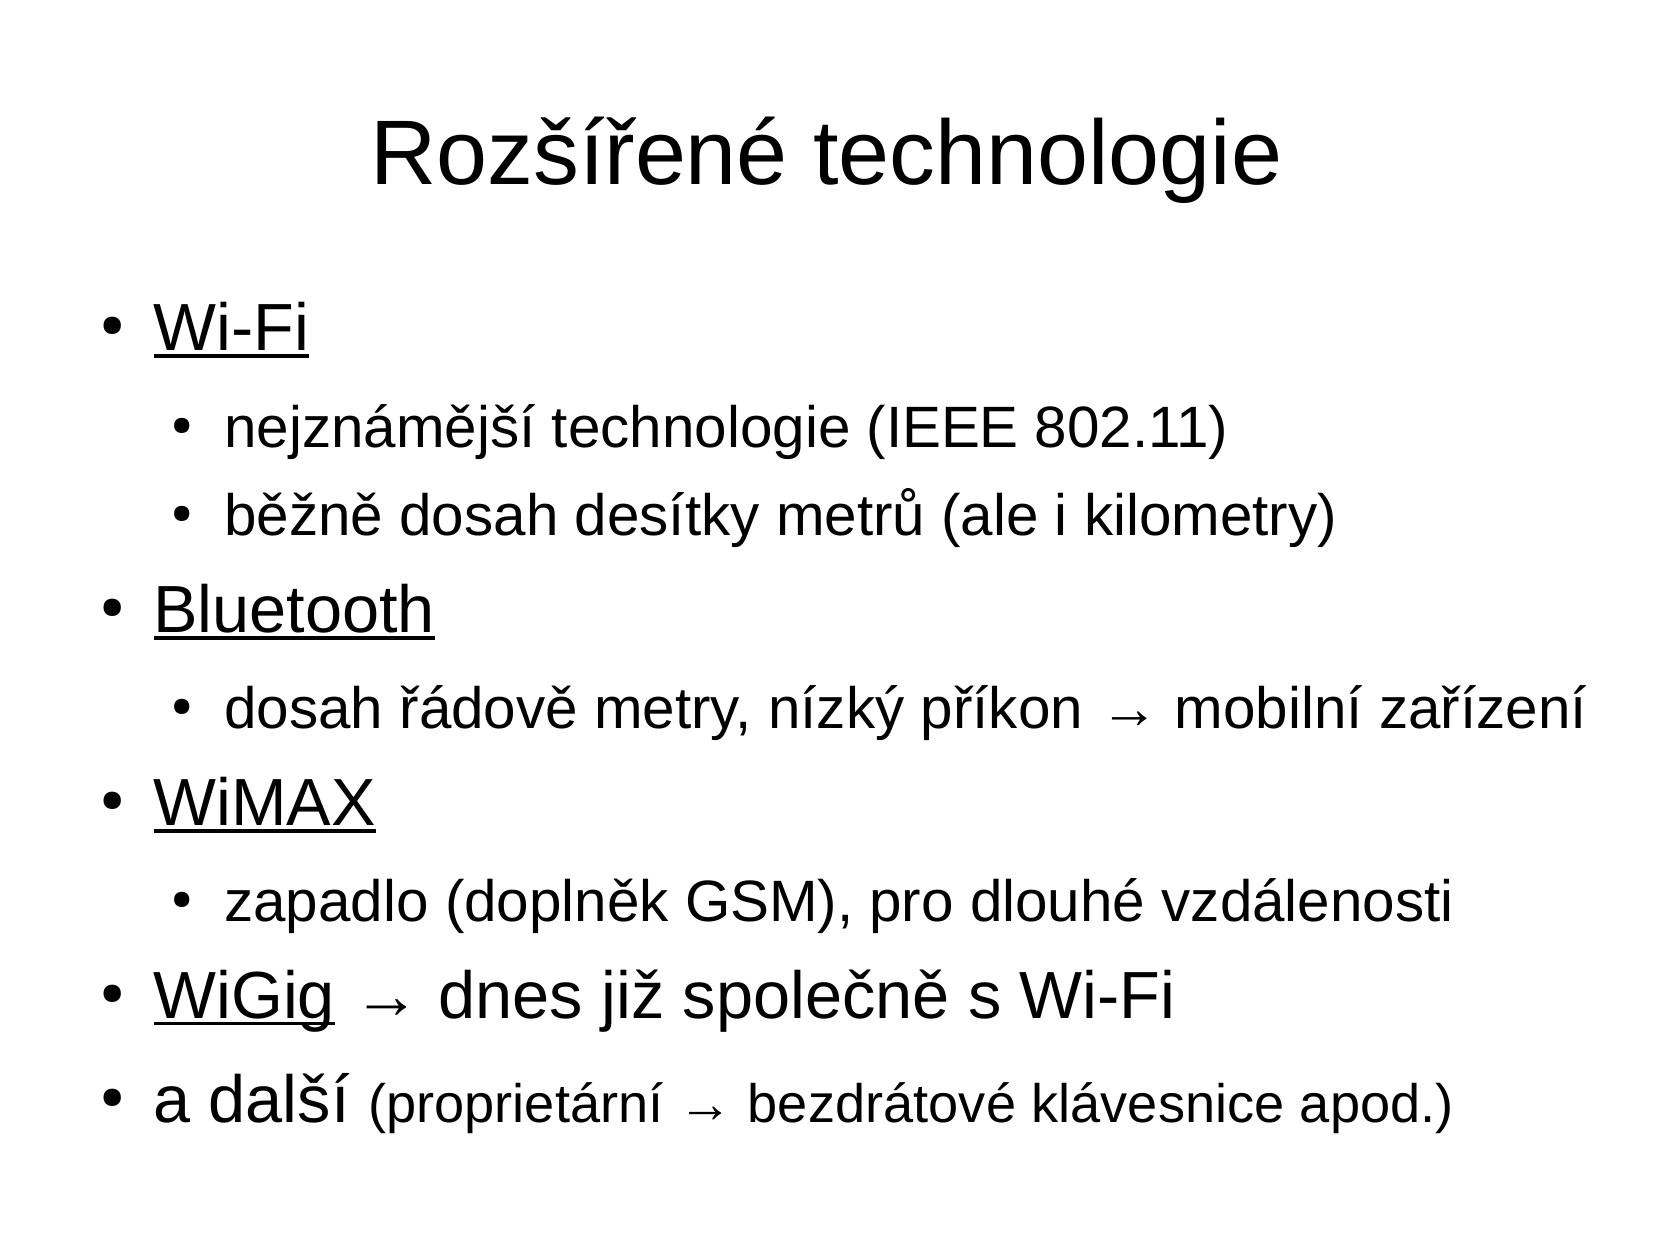

# Rozšířené technologie
Wi-Fi
nejznámější technologie (IEEE 802.11)
běžně dosah desítky metrů (ale i kilometry)
Bluetooth
dosah řádově metry, nízký příkon → mobilní zařízení
WiMAX
zapadlo (doplněk GSM), pro dlouhé vzdálenosti
WiGig → dnes již společně s Wi-Fi
a další (proprietární → bezdrátové klávesnice apod.)